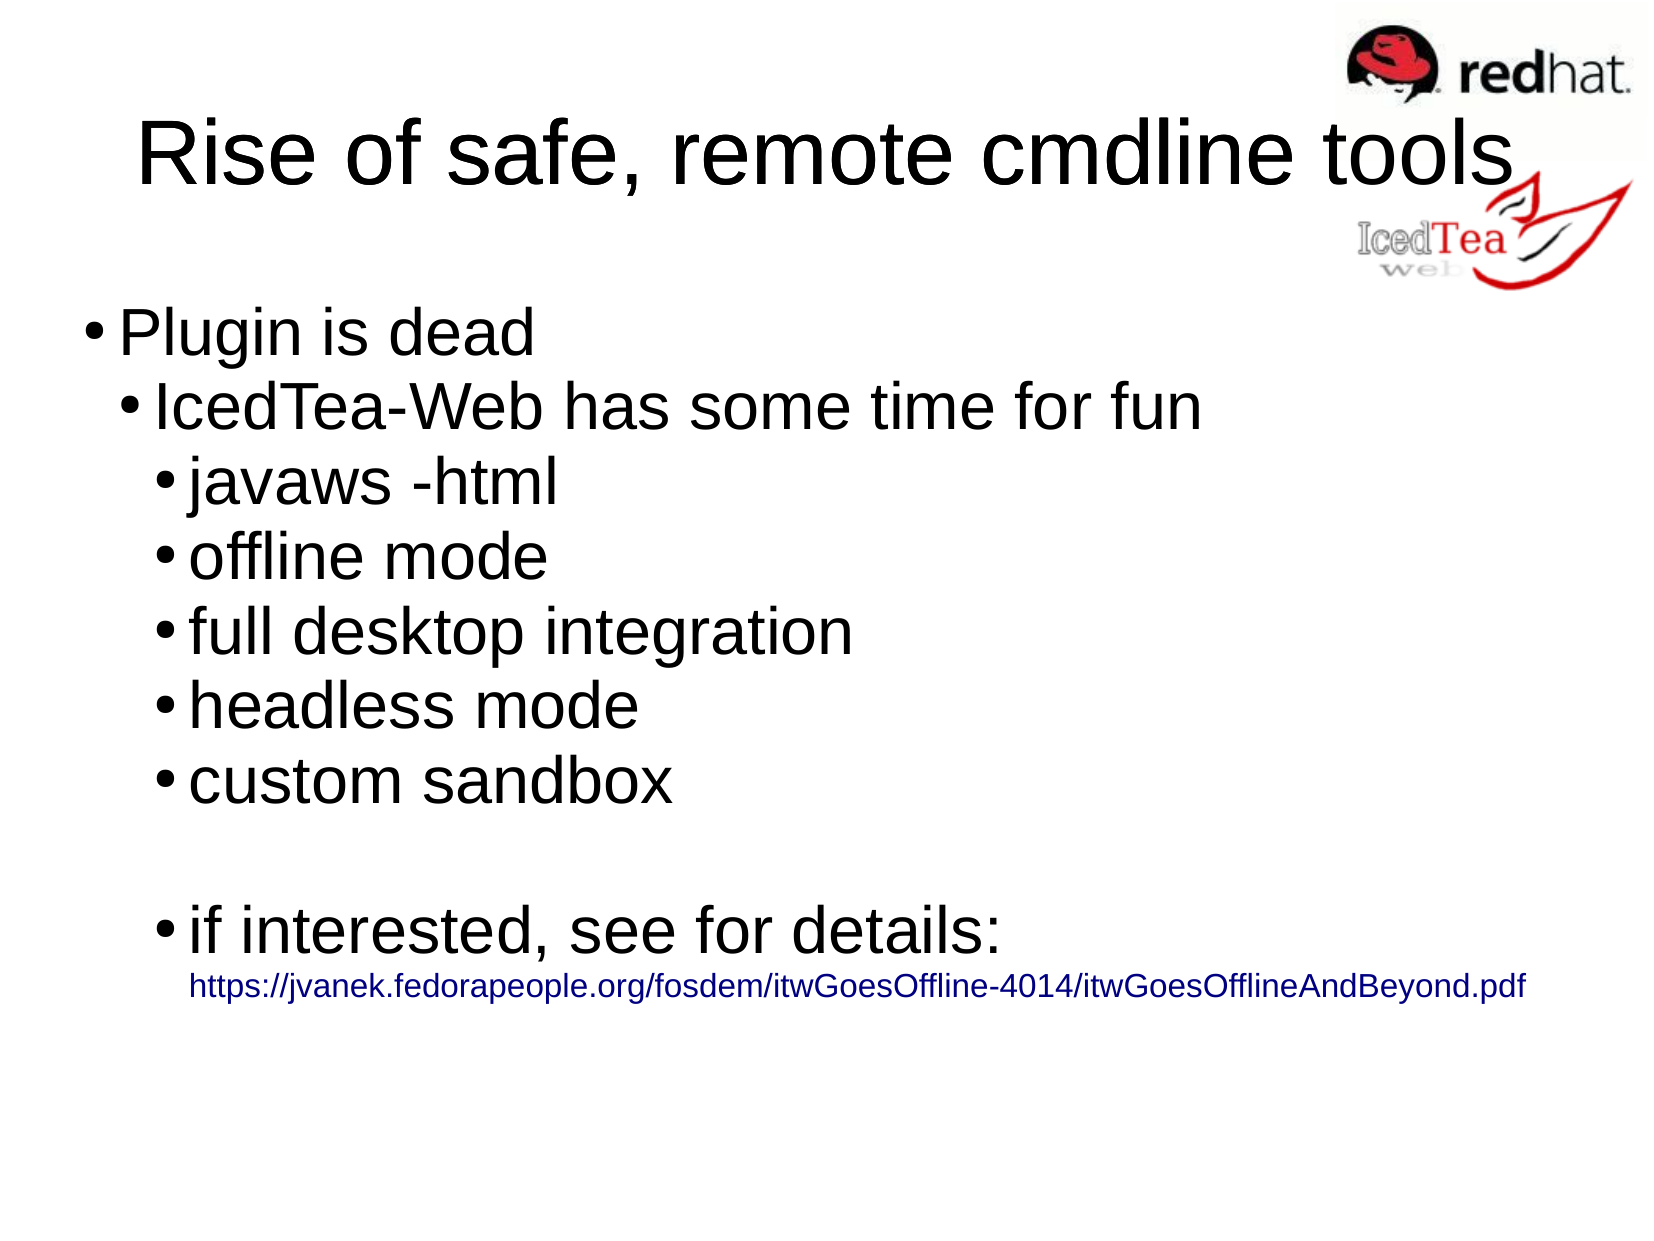

# Rise of safe, remote cmdline tools
Rise of safe, remote cmdline tools
Plugin is dead
IcedTea-Web has some time for fun
javaws -html
offline mode
full desktop integration
headless mode
custom sandbox
if interested, see for details: https://jvanek.fedorapeople.org/fosdem/itwGoesOffline-4014/itwGoesOfflineAndBeyond.pdf